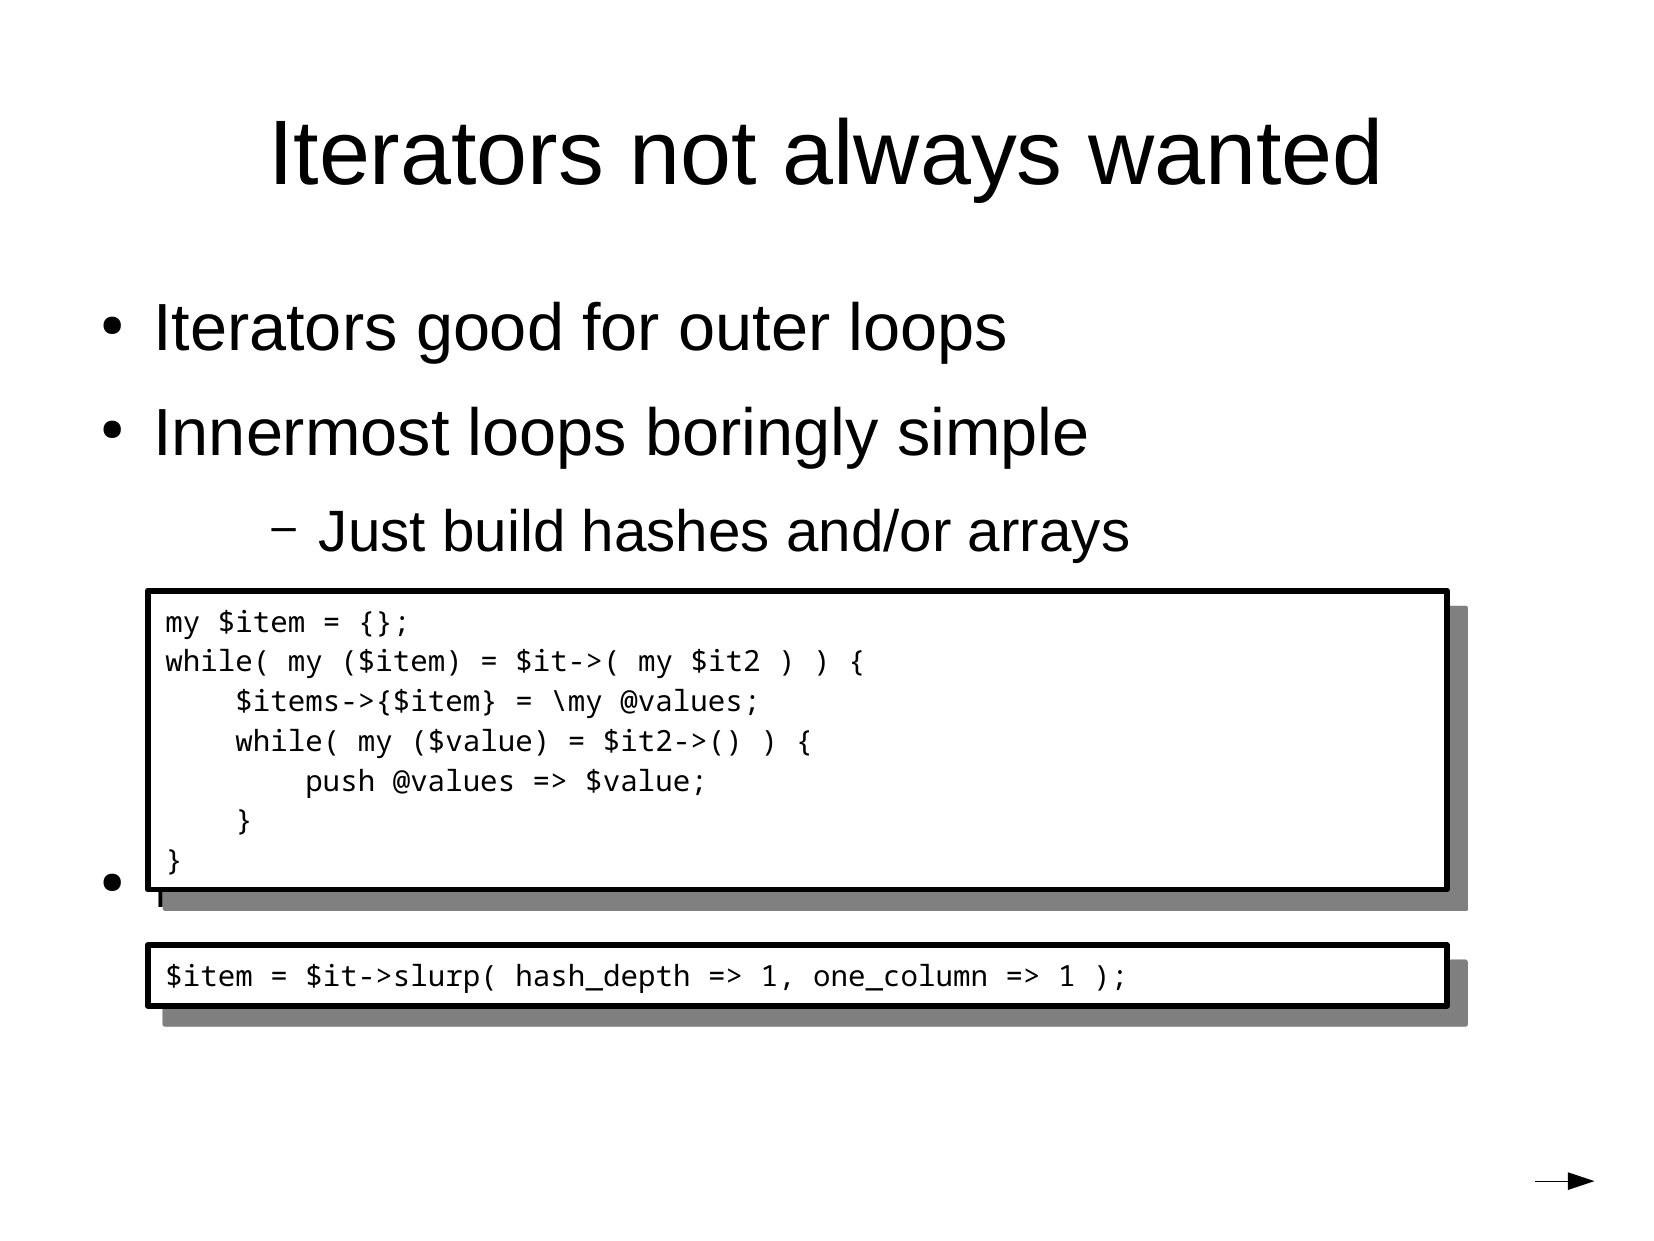

# Iterators not always wanted
Iterators good for outer loops
Innermost loops boringly simple
Just build hashes and/or arrays
Better let the module take the strain
my $item = {};
while( my ($item) = $it->( my $it2 ) ) {
 $items->{$item} = \my @values;
 while( my ($value) = $it2->() ) {
 push @values => $value;
 }
}
$item = $it->slurp( hash_depth => 1, one_column => 1 );